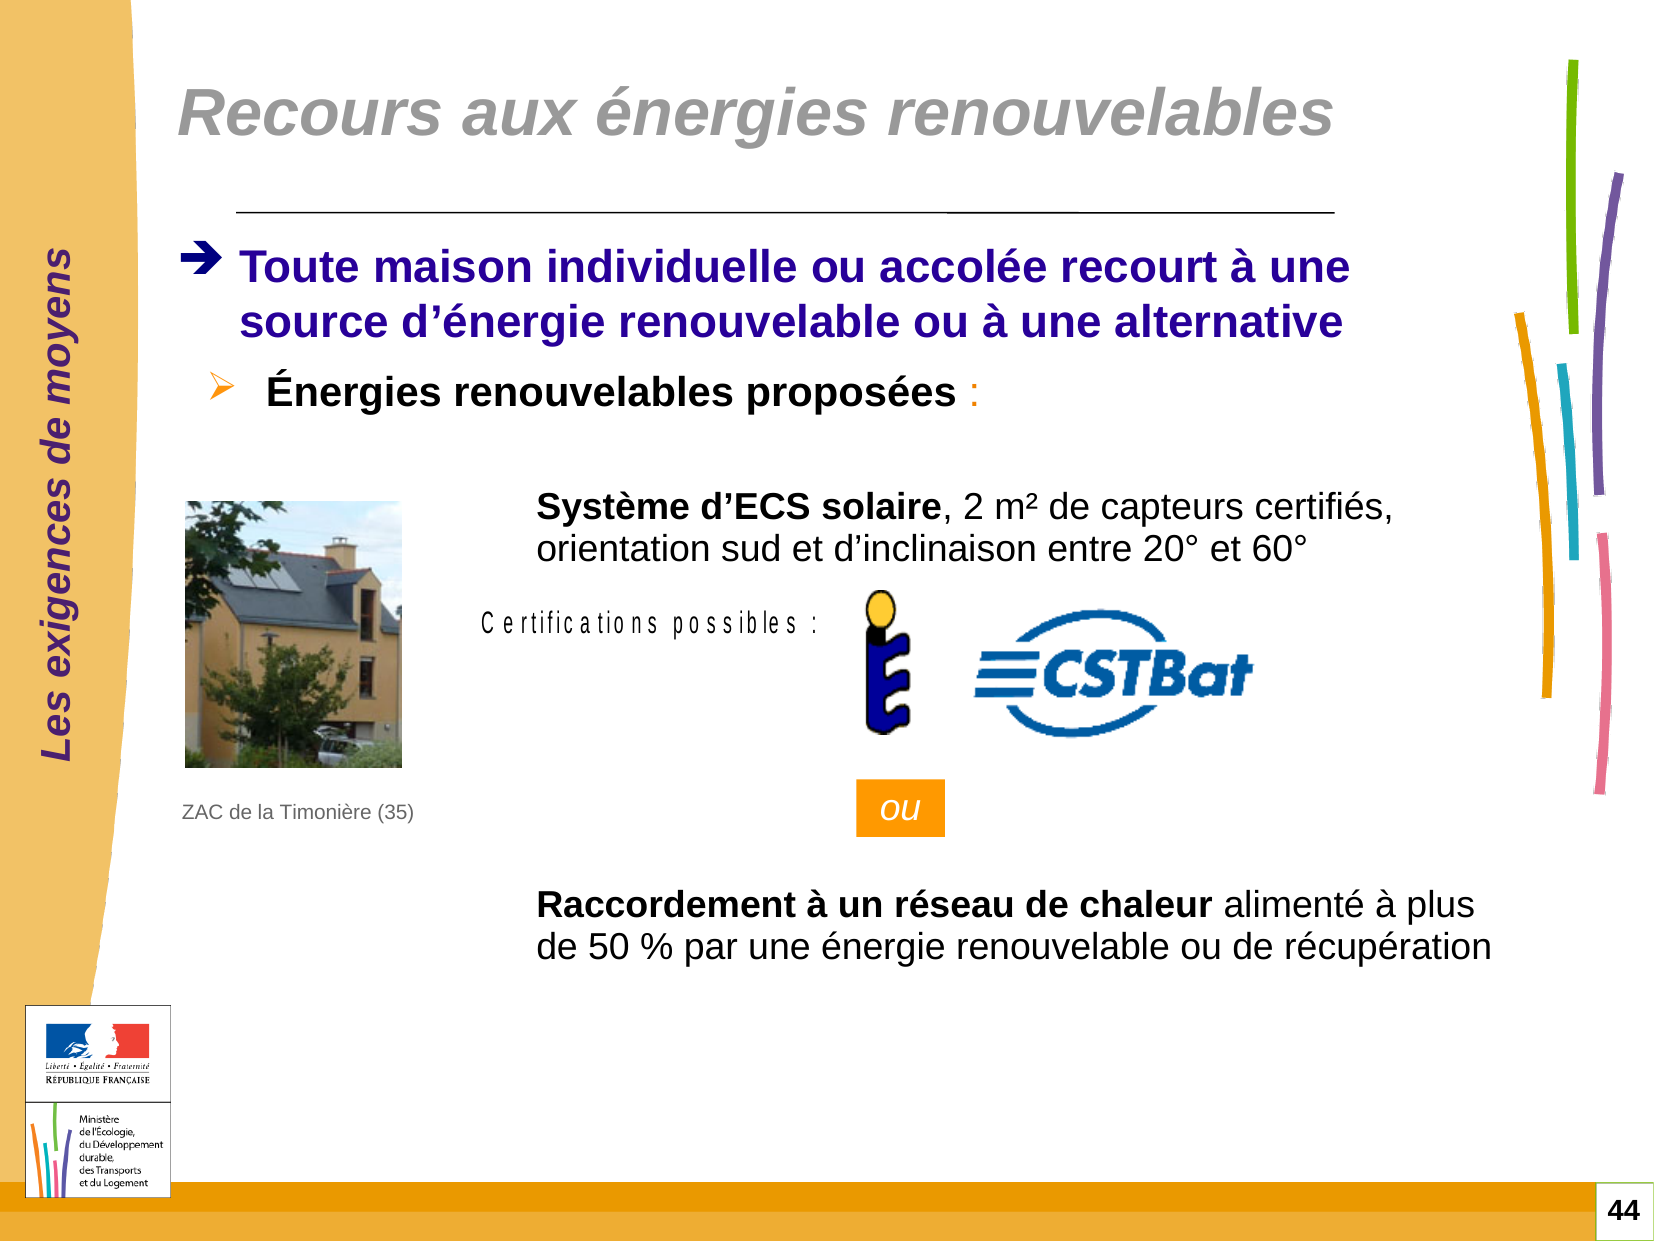

Recours aux énergies renouvelables
# Toute maison individuelle ou accolée recourt à une source d’énergie renouvelable ou à une alternative
Énergies renouvelables proposées :
Système d’ECS solaire, 2 m² de capteurs certifiés, orientation sud et d’inclinaison entre 20° et 60°
Raccordement à un réseau de chaleur alimenté à plus de 50 % par une énergie renouvelable ou de récupération
Les exigences de moyens
ZAC de la Timonière (35)
ou
44